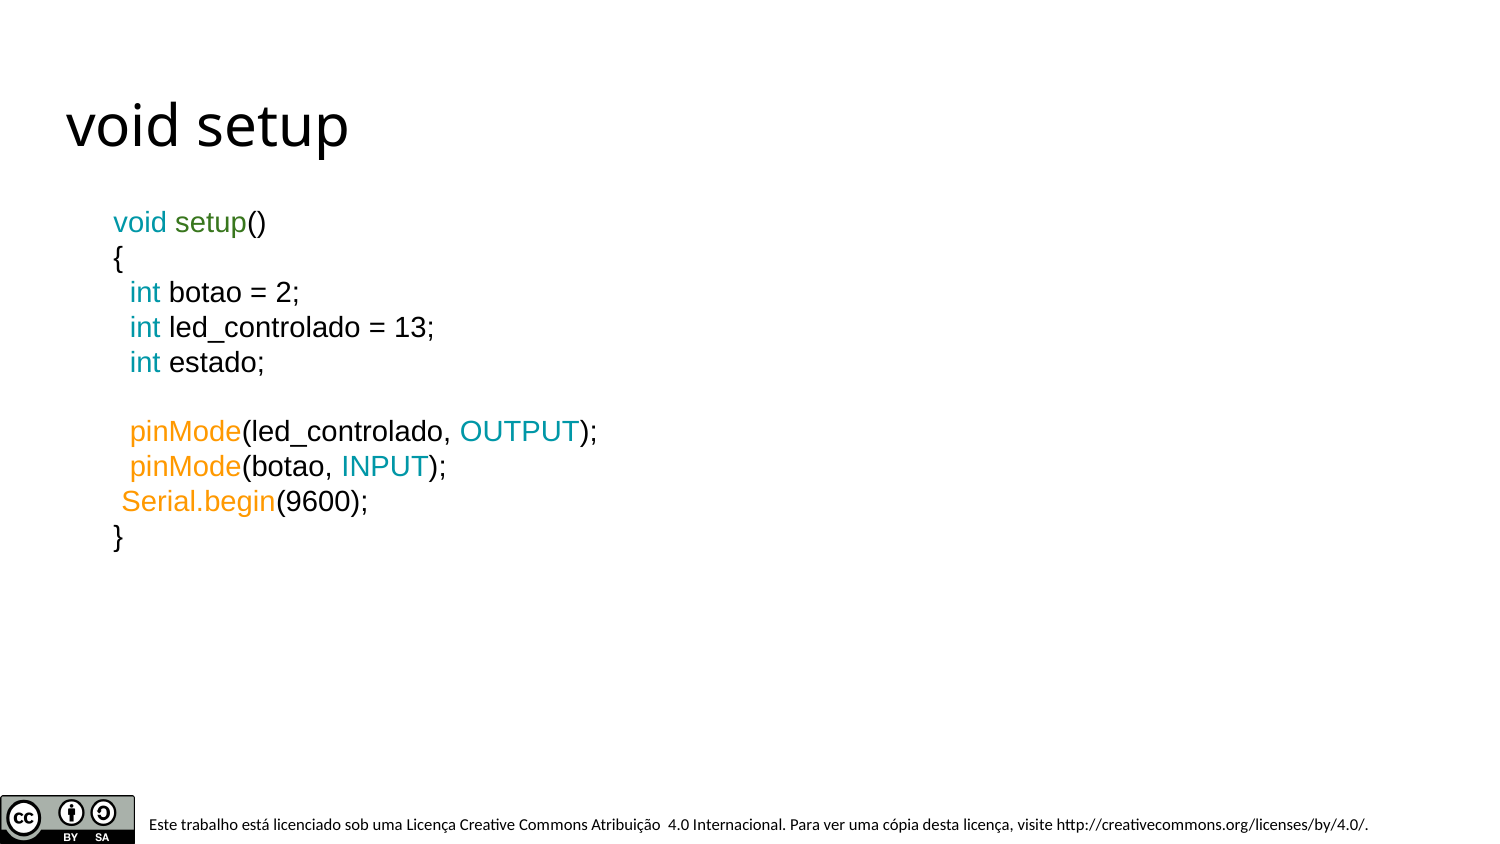

# void setup
void setup()
{
 int botao = 2;
 int led_controlado = 13;
 int estado;
 pinMode(led_controlado, OUTPUT);
 pinMode(botao, INPUT);
 Serial.begin(9600);
}
Este trabalho está licenciado sob uma Licença Creative Commons Atribuição 4.0 Internacional. Para ver uma cópia desta licença, visite http://creativecommons.org/licenses/by/4.0/.